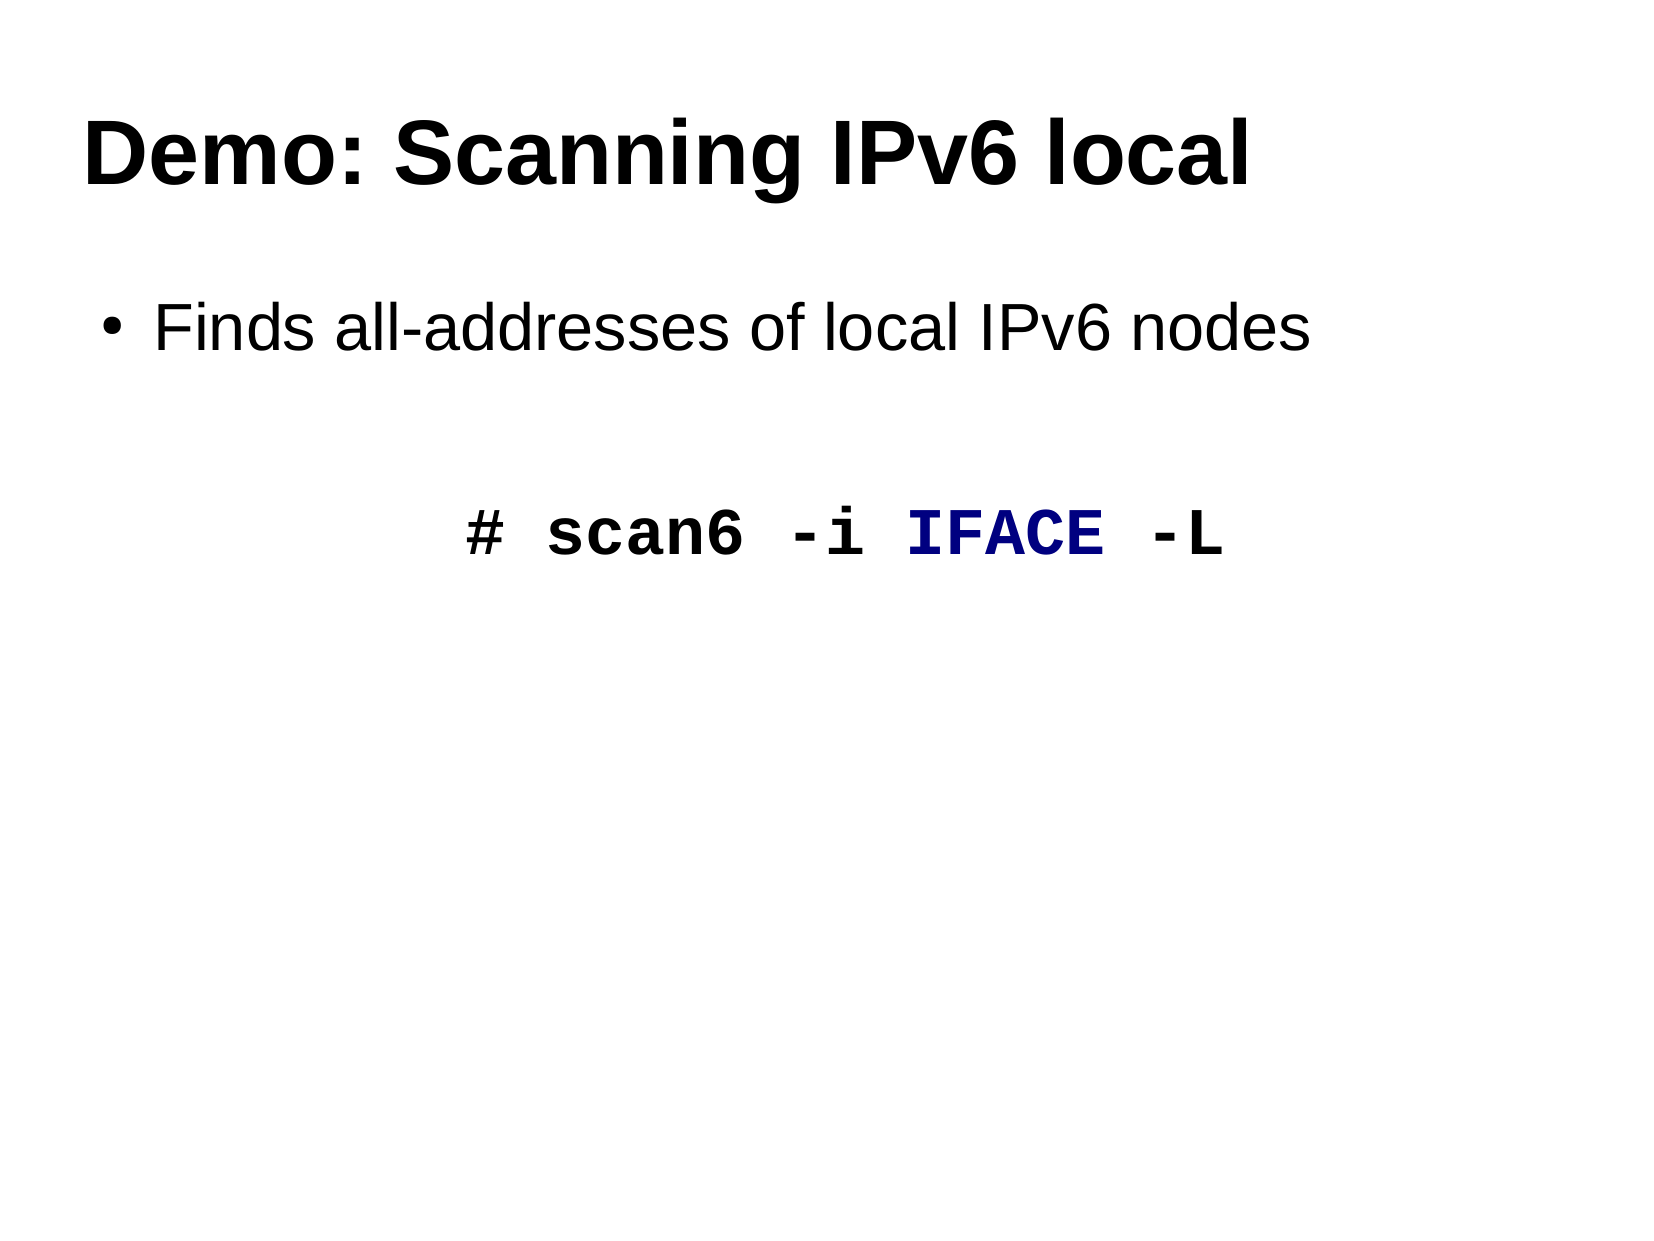

# Demo: Scanning IPv6 local
Finds all-addresses of local IPv6 nodes
# scan6 -i IFACE -L